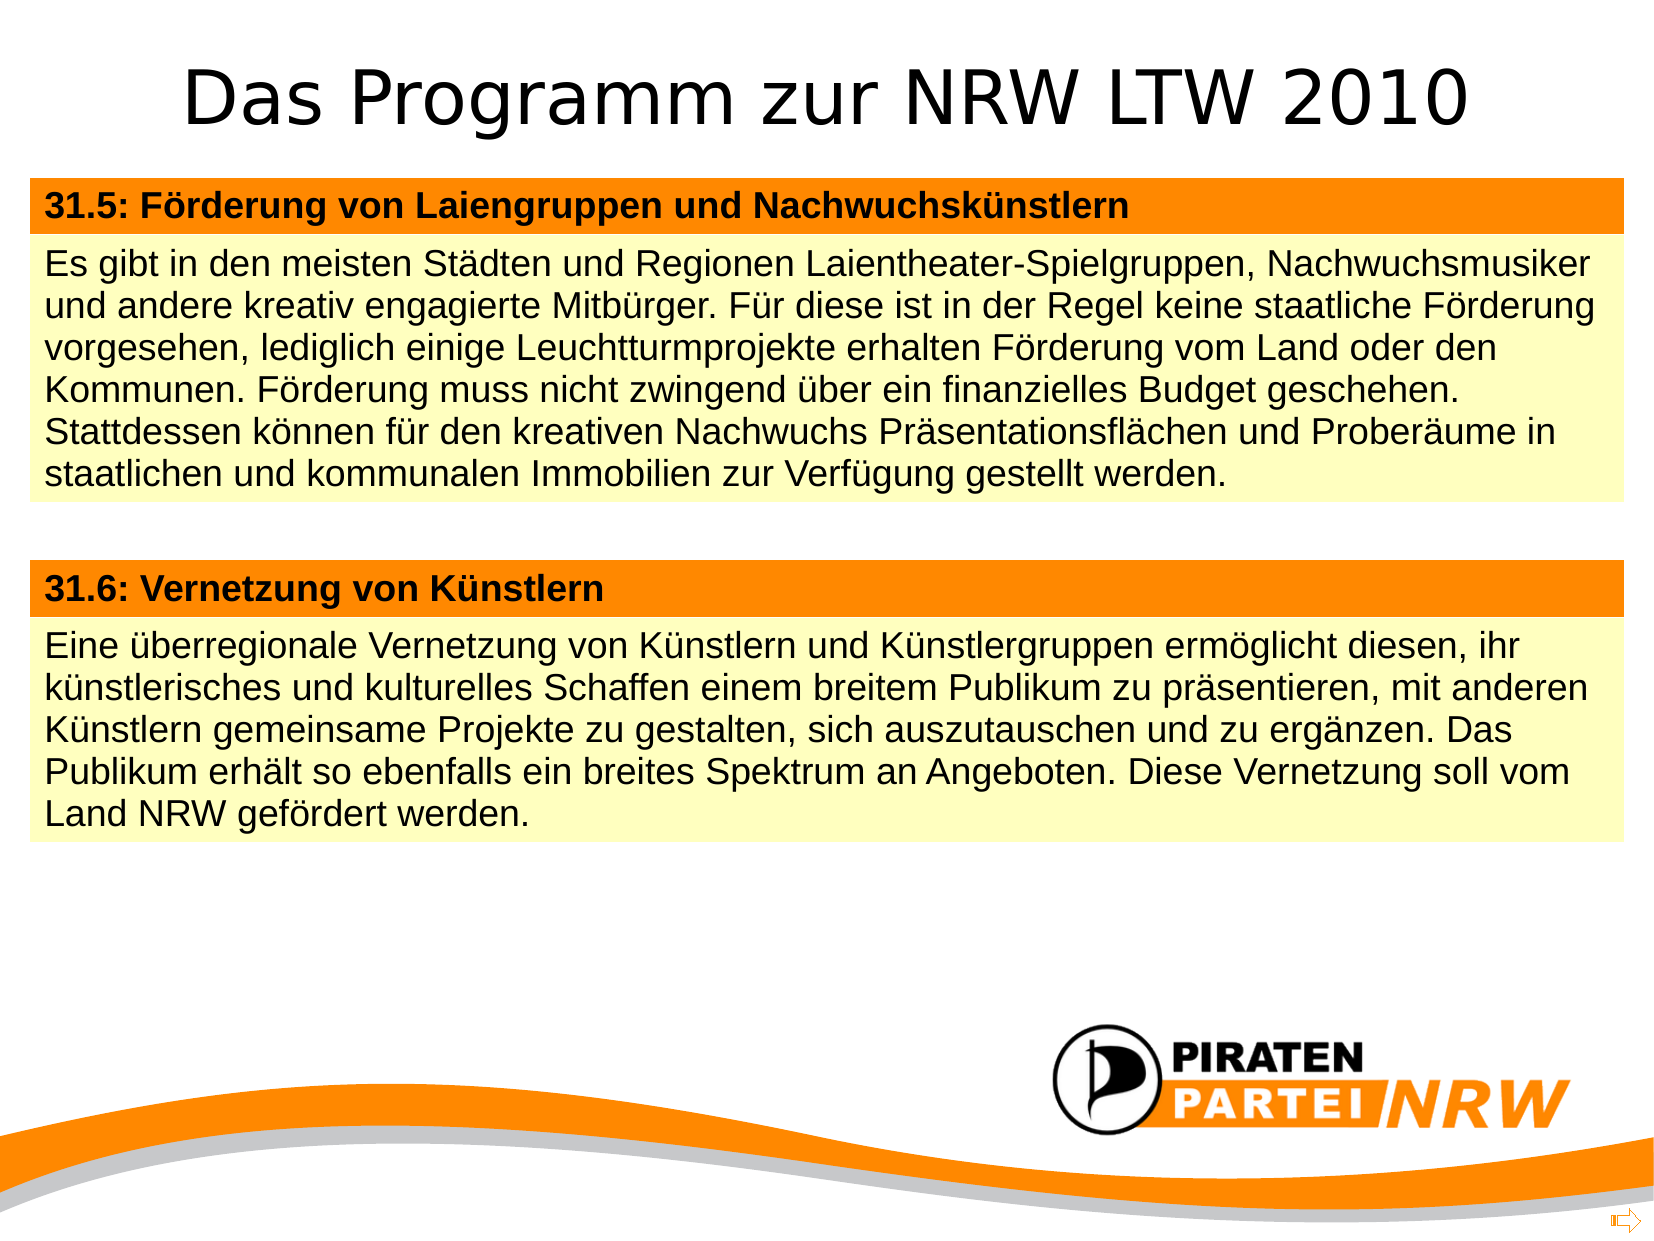

# Das Programm zur NRW LTW 2010
| 31.5: Förderung von Laiengruppen und Nachwuchskünstlern |
| --- |
| Es gibt in den meisten Städten und Regionen Laientheater-Spielgruppen, Nachwuchsmusiker und andere kreativ engagierte Mitbürger. Für diese ist in der Regel keine staatliche Förderung vorgesehen, lediglich einige Leuchtturmprojekte erhalten Förderung vom Land oder den Kommunen. Förderung muss nicht zwingend über ein finanzielles Budget geschehen. Stattdessen können für den kreativen Nachwuchs Präsentationsflächen und Proberäume in staatlichen und kommunalen Immobilien zur Verfügung gestellt werden. |
| |
| 31.6: Vernetzung von Künstlern |
| Eine überregionale Vernetzung von Künstlern und Künstlergruppen ermöglicht diesen, ihr künstlerisches und kulturelles Schaffen einem breitem Publikum zu präsentieren, mit anderen Künstlern gemeinsame Projekte zu gestalten, sich auszutauschen und zu ergänzen. Das Publikum erhält so ebenfalls ein breites Spektrum an Angeboten. Diese Vernetzung soll vom Land NRW gefördert werden. |